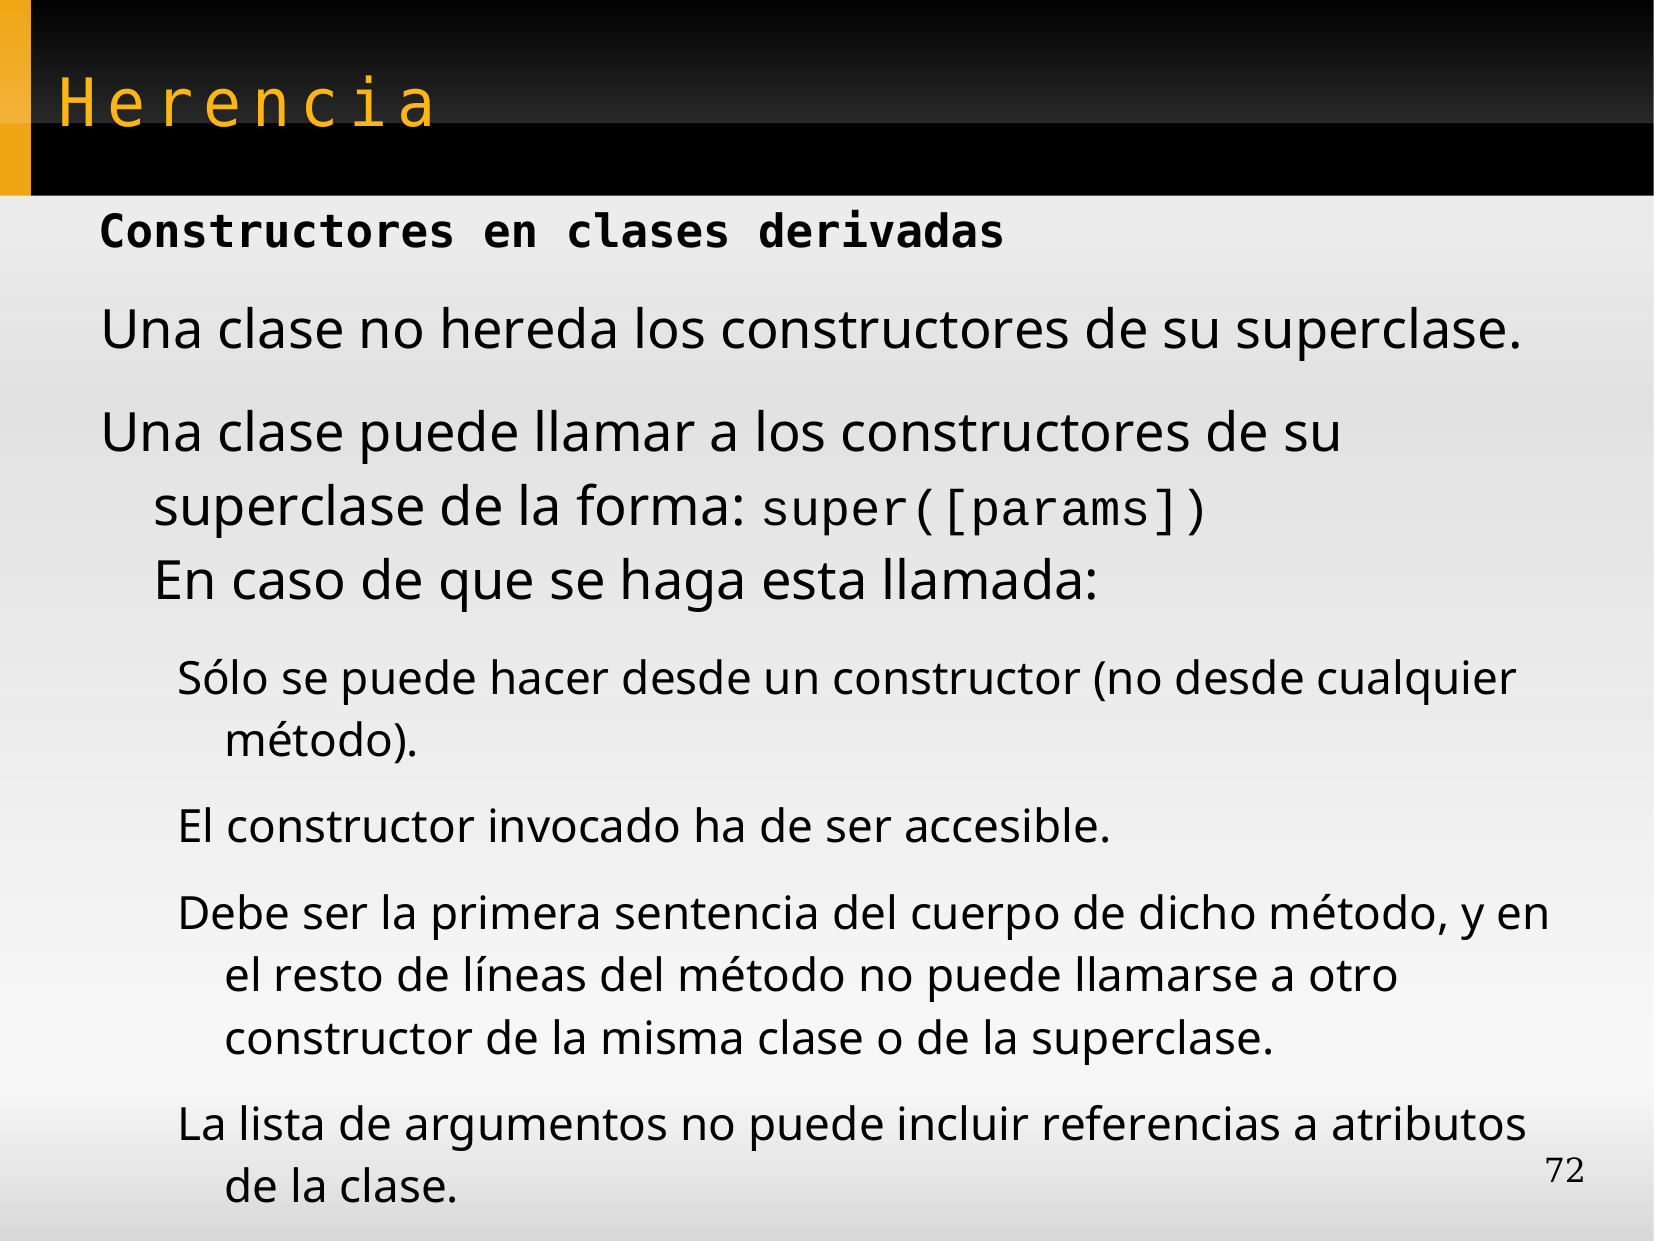

# Herencia
Constructores en clases derivadas
Una clase no hereda los constructores de su superclase.
Una clase puede llamar a los constructores de su superclase de la forma: super([params])
En caso de que se haga esta llamada:
Sólo se puede hacer desde un constructor (no desde cualquier método).
El constructor invocado ha de ser accesible.
Debe ser la primera sentencia del cuerpo de dicho método, y en el resto de líneas del método no puede llamarse a otro constructor de la misma clase o de la superclase.
La lista de argumentos no puede incluir referencias a atributos de la clase.
72